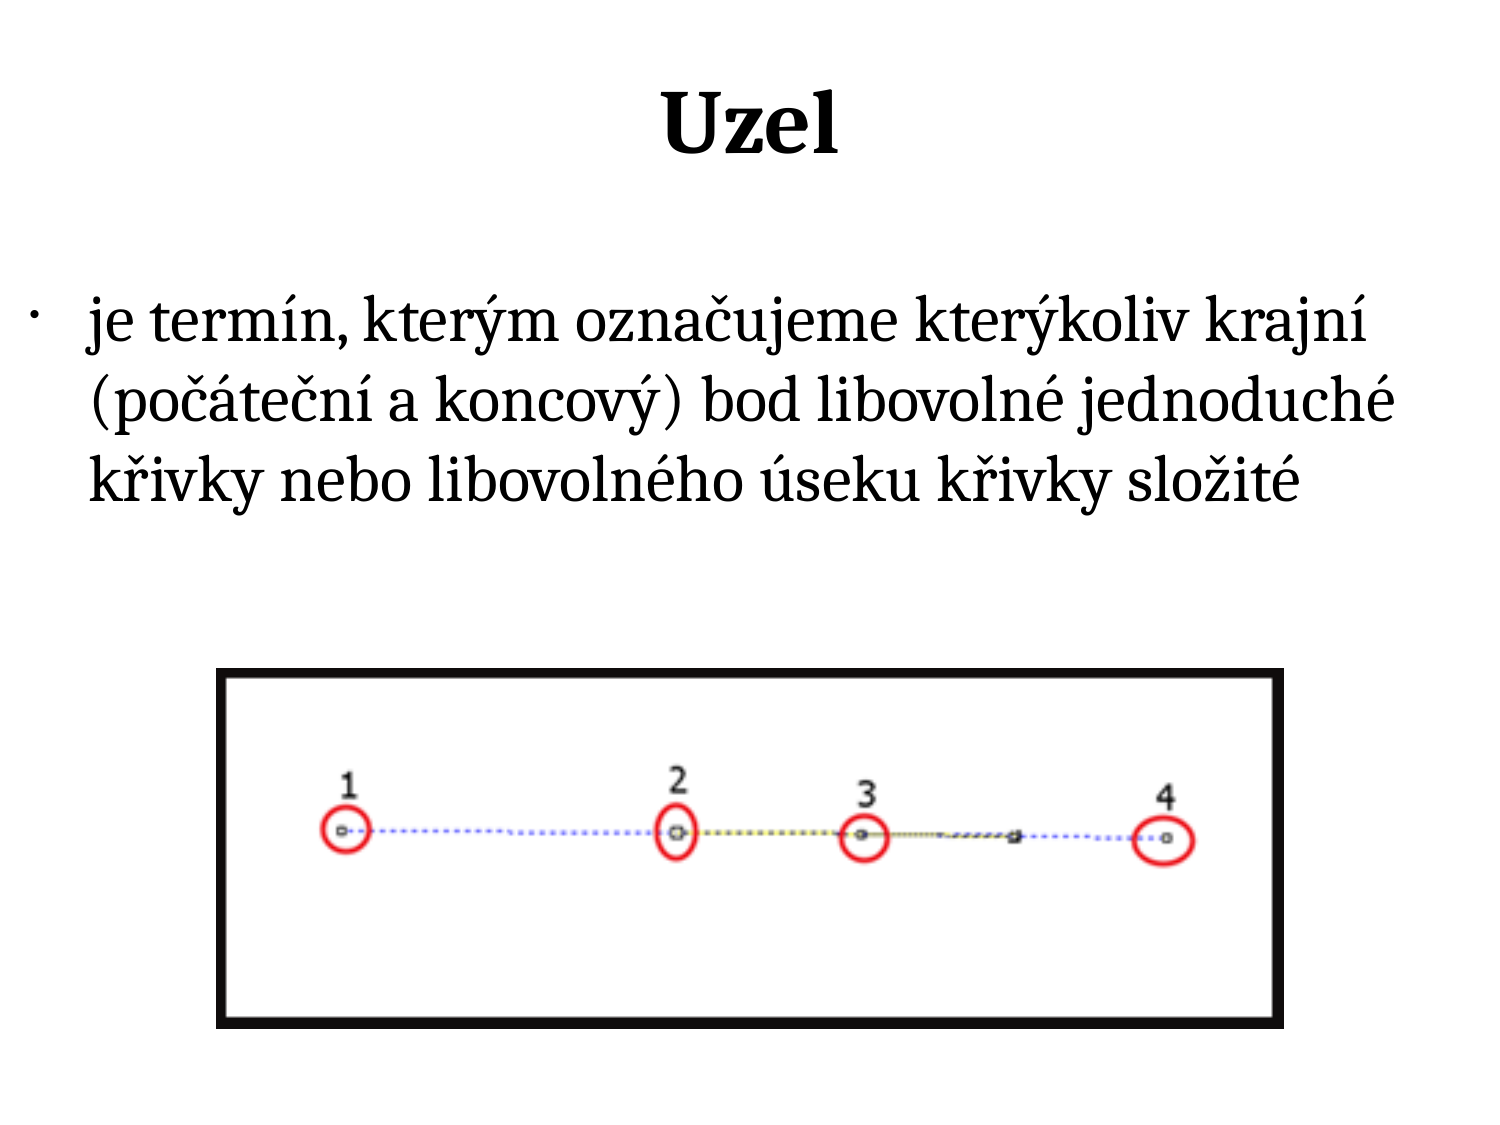

# Uzel
je termín, kterým označujeme kterýkoliv krajní (počáteční a koncový) bod libovolné jednoduché křivky nebo libovolného úseku křivky složité